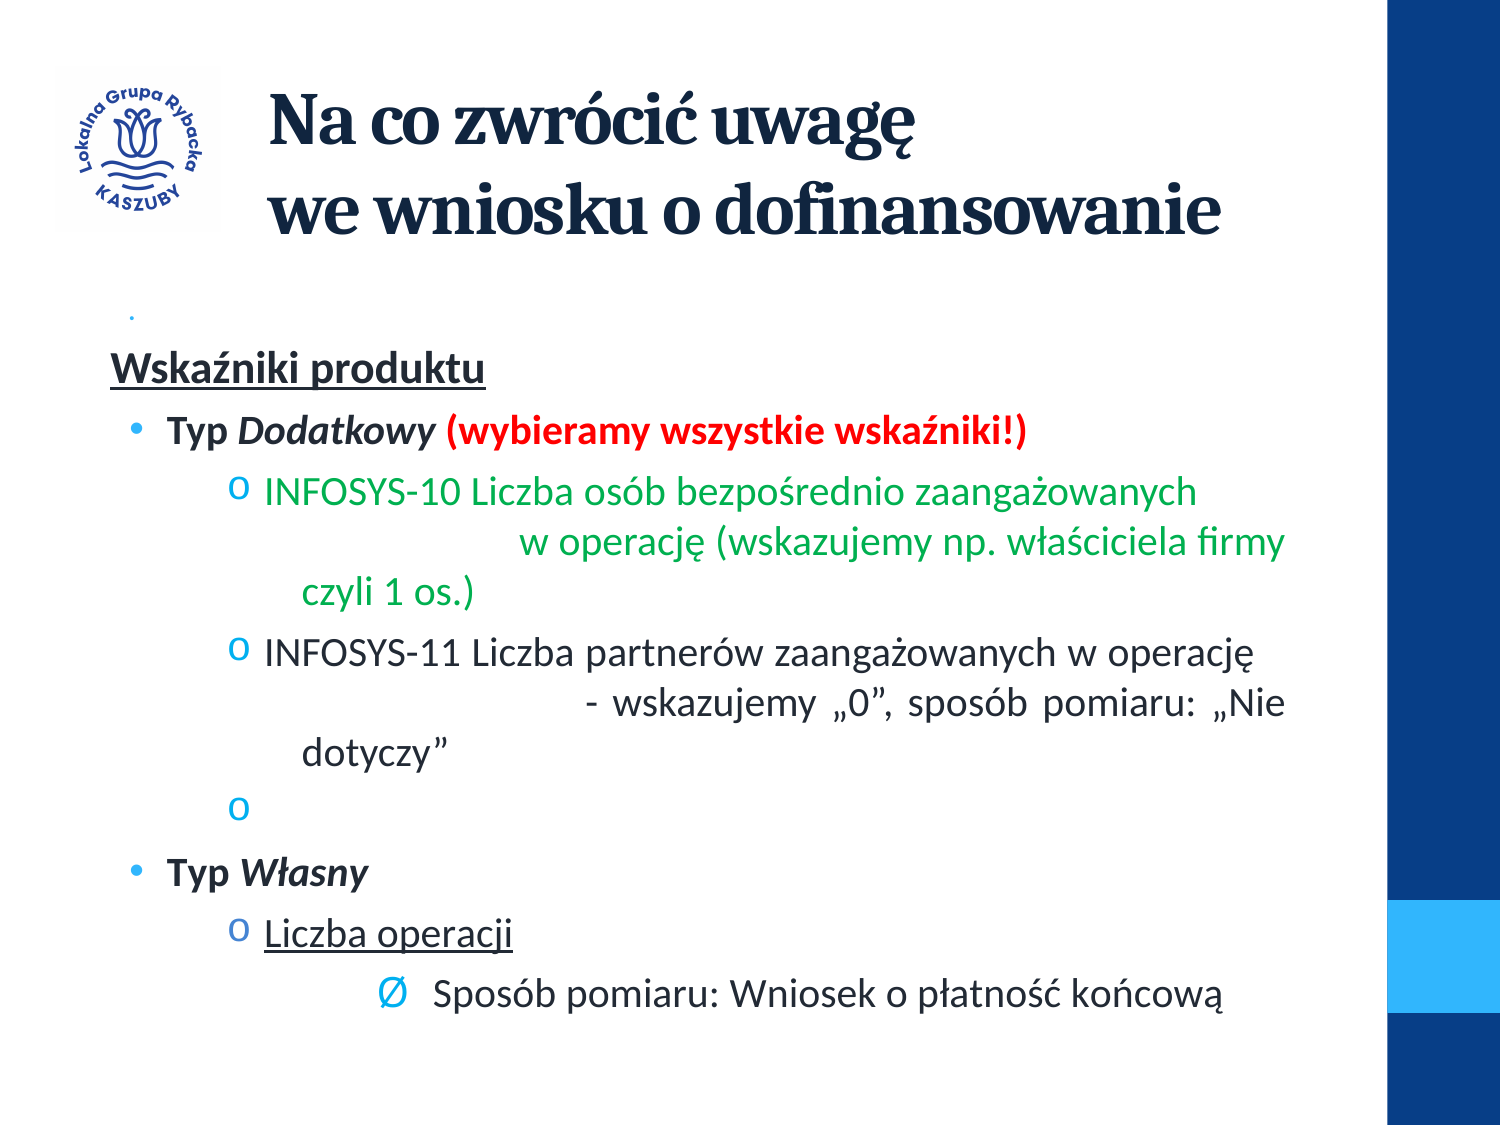

# Na co zwrócić uwagę we wniosku o dofinansowanie
Wskaźniki produktu
Typ Dodatkowy (wybieramy wszystkie wskaźniki!)
INFOSYS-10 Liczba osób bezpośrednio zaangażowanych w operację (wskazujemy np. właściciela firmy czyli 1 os.)
INFOSYS-11 Liczba partnerów zaangażowanych w operację - wskazujemy „0”, sposób pomiaru: „Nie dotyczy”
Typ Własny
Liczba operacji
Sposób pomiaru: Wniosek o płatność końcową